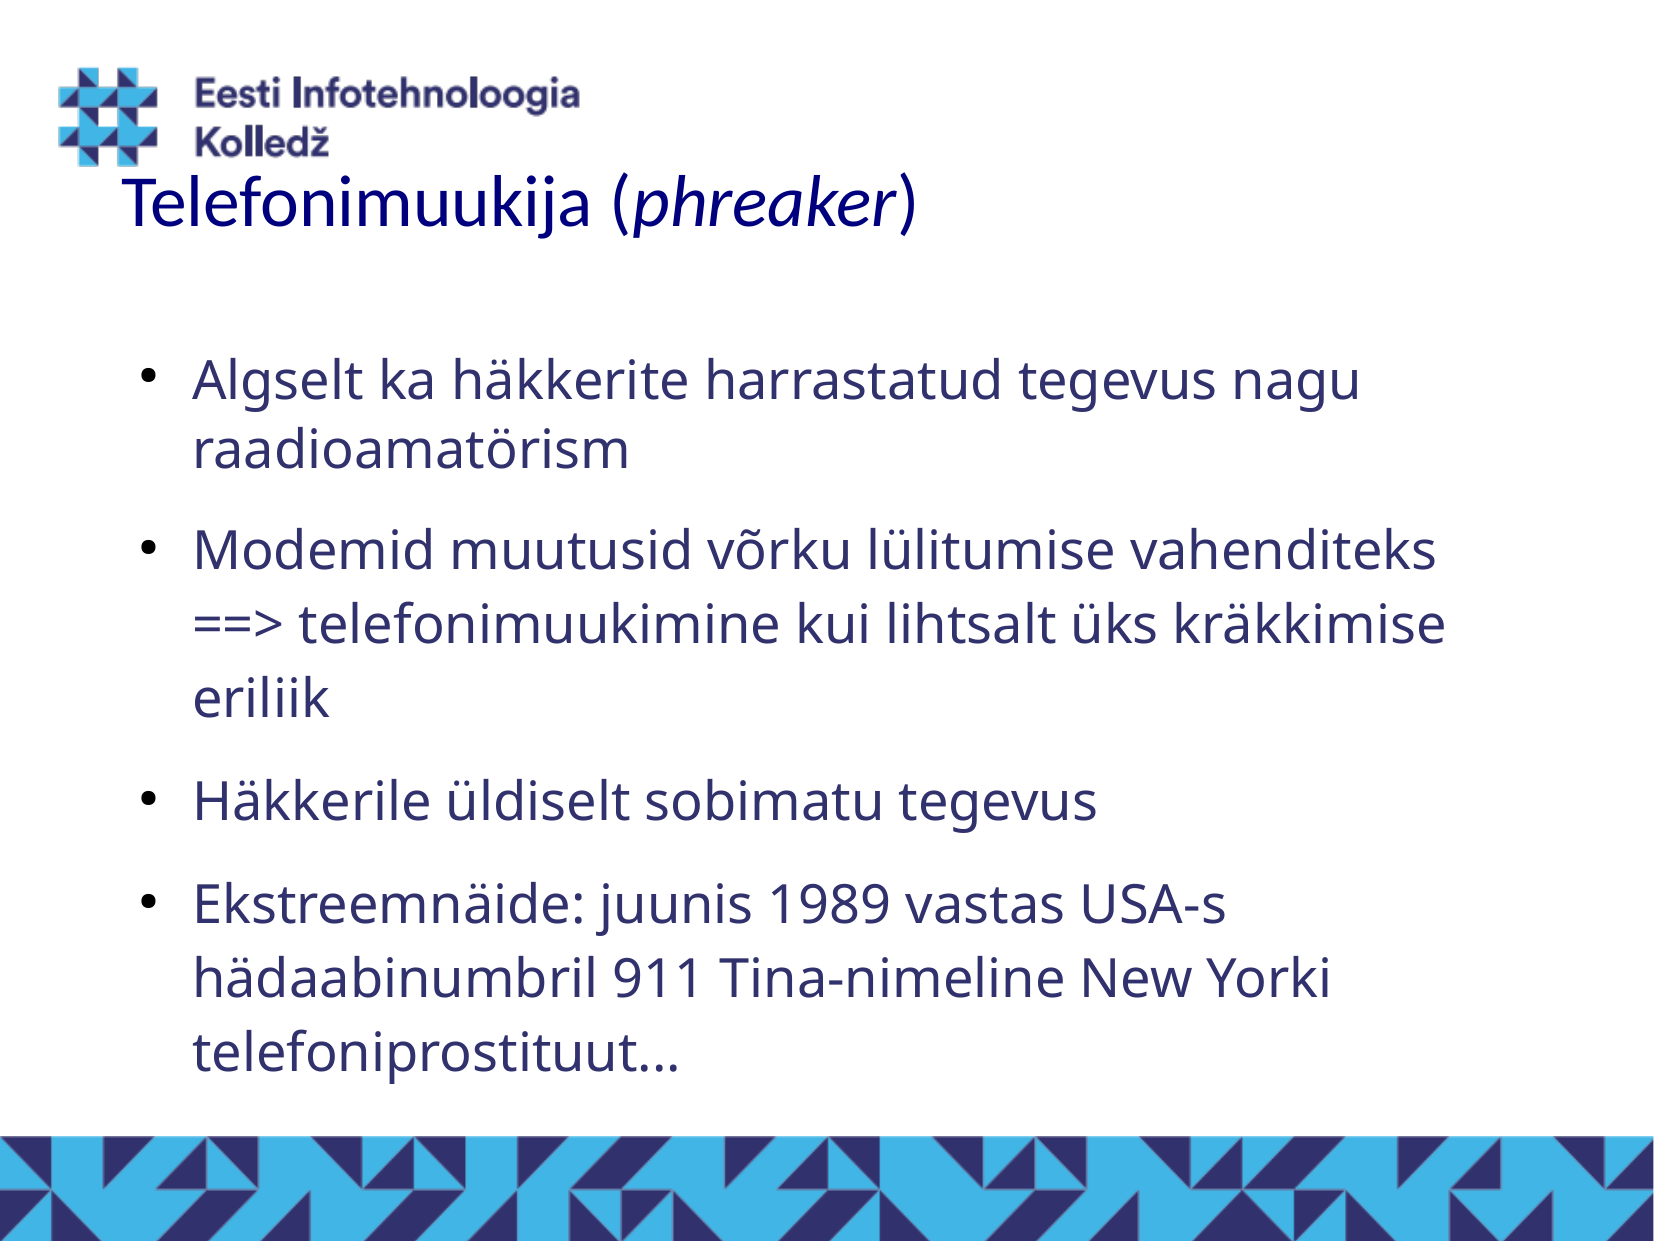

# Telefonimuukija (phreaker)
Algselt ka häkkerite harrastatud tegevus nagu raadioamatörism
Modemid muutusid võrku lülitumise vahenditeks ==> telefonimuukimine kui lihtsalt üks kräkkimise eriliik
Häkkerile üldiselt sobimatu tegevus
Ekstreemnäide: juunis 1989 vastas USA-s hädaabinumbril 911 Tina-nimeline New Yorki telefoniprostituut...